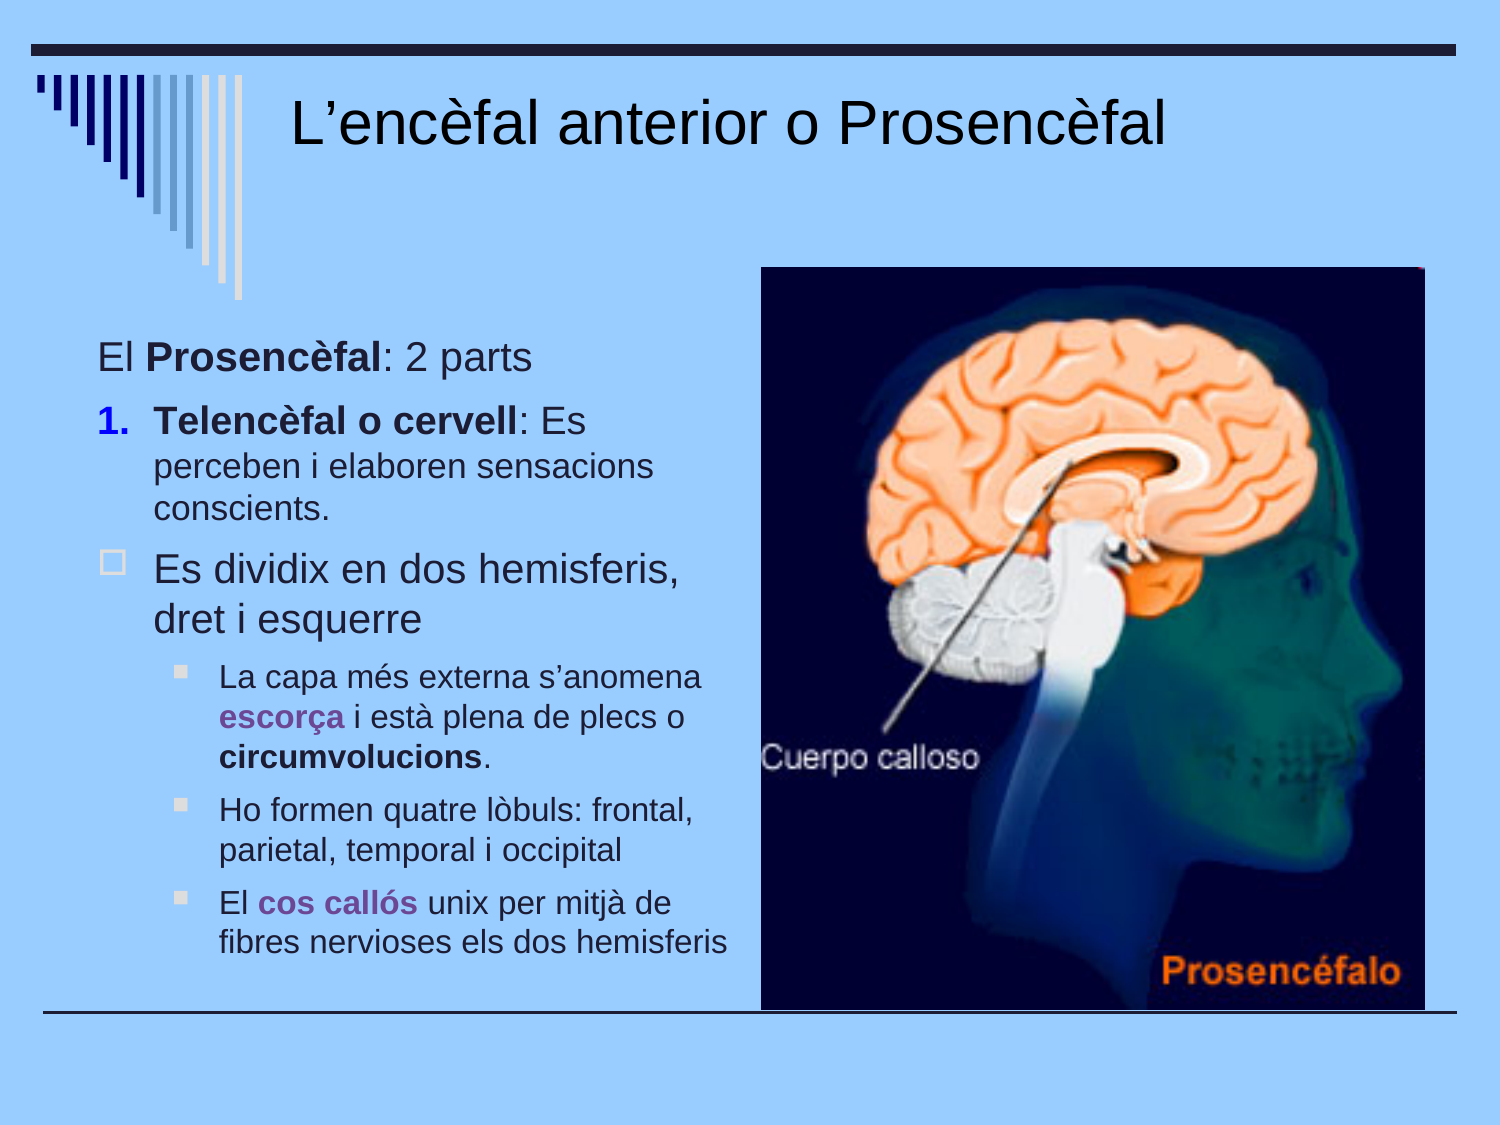

# L’encèfal anterior o Prosencèfal
El Prosencèfal: 2 parts
Telencèfal o cervell: Es perceben i elaboren sensacions conscients.
Es dividix en dos hemisferis, dret i esquerre
La capa més externa s’anomena escorça i està plena de plecs o circumvolucions.
Ho formen quatre lòbuls: frontal, parietal, temporal i occipital
El cos callós unix per mitjà de fibres nervioses els dos hemisferis